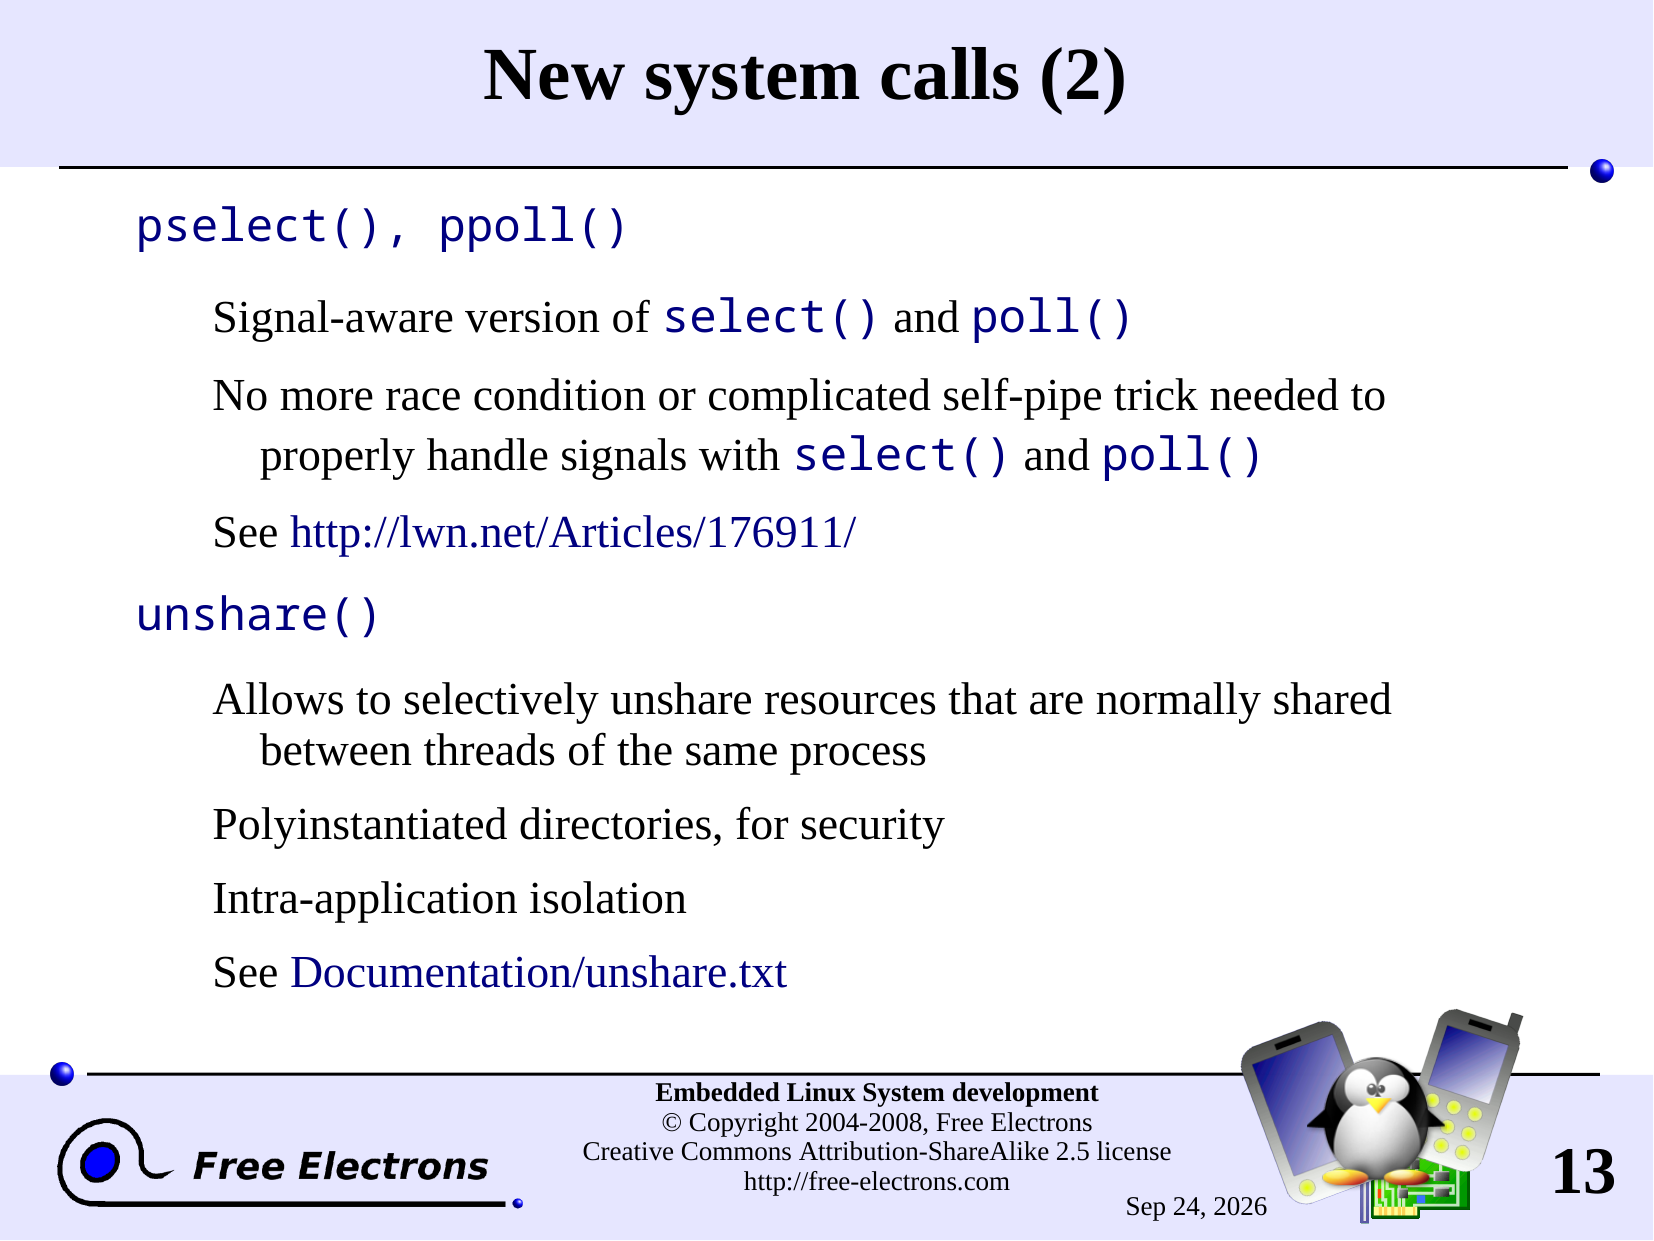

# New system calls (2)
pselect(), ppoll()
Signal-aware version of select() and poll()
No more race condition or complicated self-pipe trick needed to properly handle signals with select() and poll()
See http://lwn.net/Articles/176911/
unshare()
Allows to selectively unshare resources that are normally shared between threads of the same process
Polyinstantiated directories, for security
Intra-application isolation
See Documentation/unshare.txt